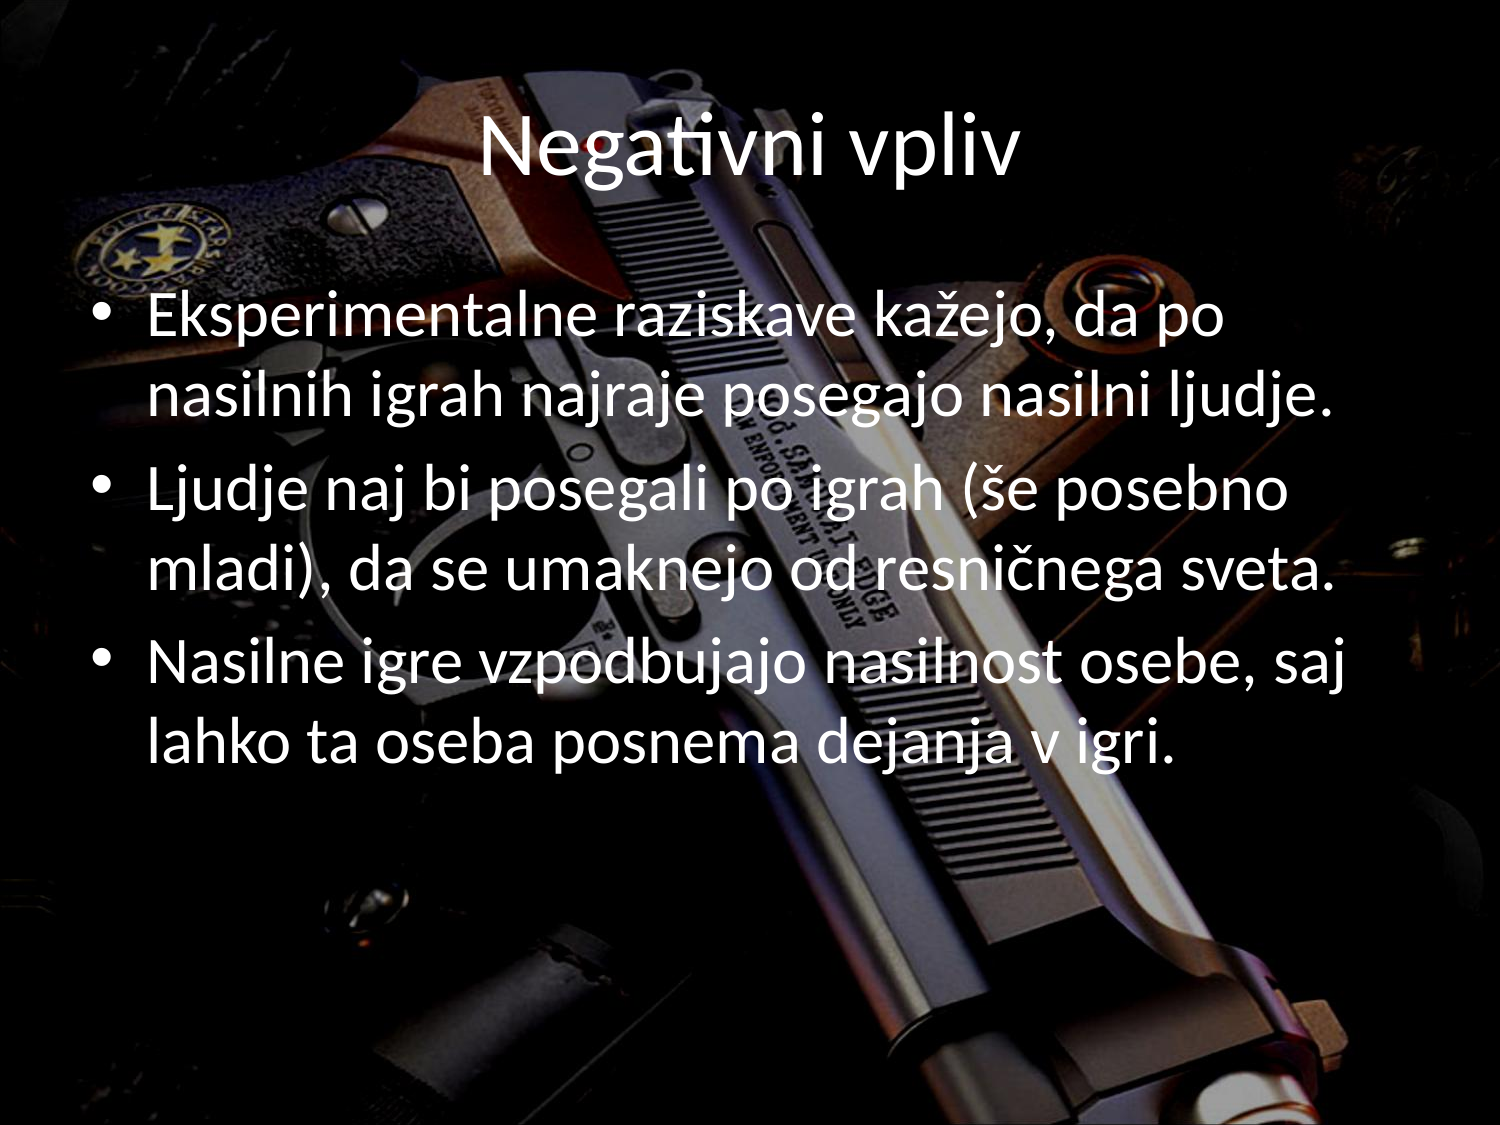

# Negativni vpliv
Eksperimentalne raziskave kažejo, da po nasilnih igrah najraje posegajo nasilni ljudje.
Ljudje naj bi posegali po igrah (še posebno mladi), da se umaknejo od resničnega sveta.
Nasilne igre vzpodbujajo nasilnost osebe, saj lahko ta oseba posnema dejanja v igri.